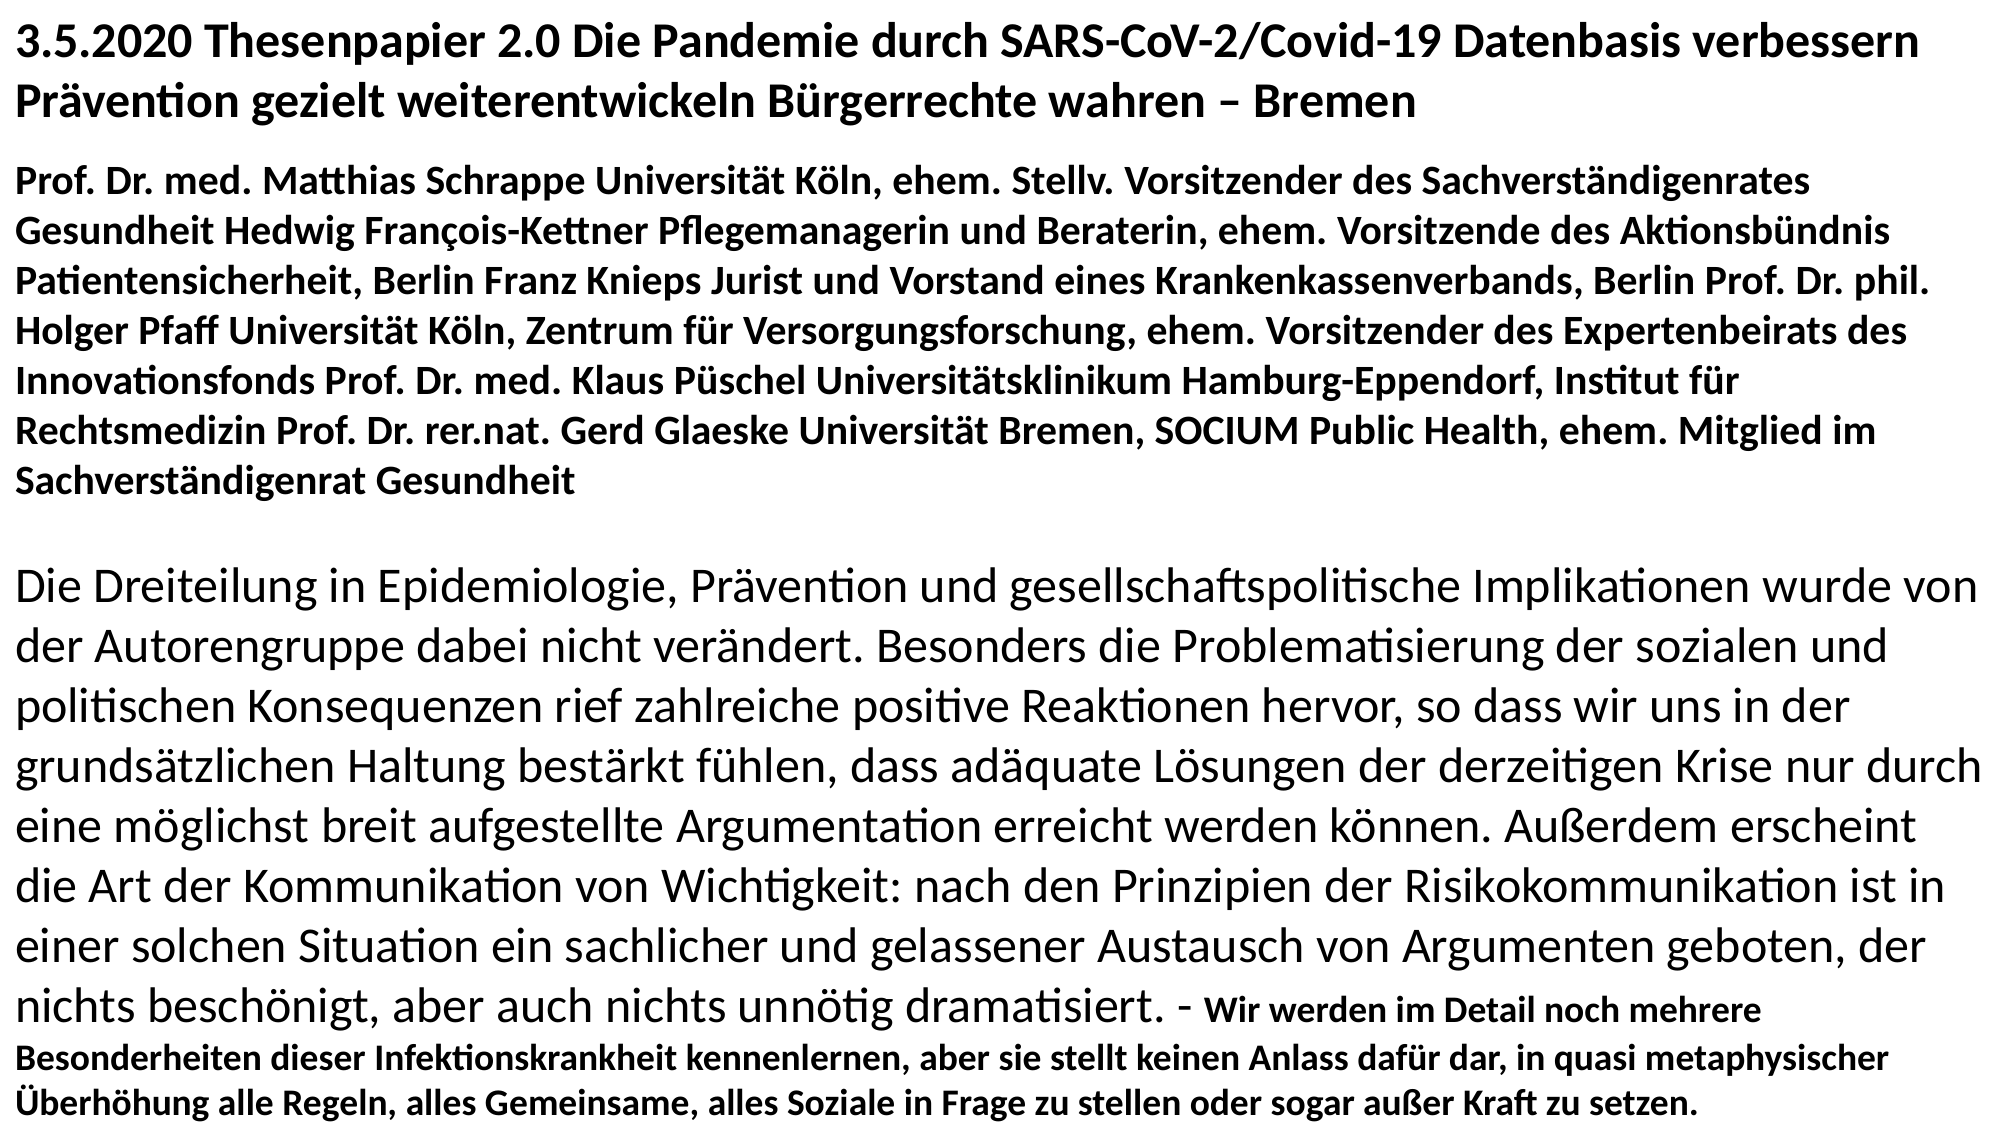

3.5.2020 Thesenpapier 2.0 Die Pandemie durch SARS-CoV-2/Covid-19 Datenbasis verbessern Prävention gezielt weiterentwickeln Bürgerrechte wahren – Bremen
Prof. Dr. med. Matthias Schrappe Universität Köln, ehem. Stellv. Vorsitzender des Sachverständigenrates Gesundheit Hedwig François-Kettner Pflegemanagerin und Beraterin, ehem. Vorsitzende des Aktionsbündnis Patientensicherheit, Berlin Franz Knieps Jurist und Vorstand eines Krankenkassenverbands, Berlin Prof. Dr. phil. Holger Pfaff Universität Köln, Zentrum für Versorgungsforschung, ehem. Vorsitzender des Expertenbeirats des Innovationsfonds Prof. Dr. med. Klaus Püschel Universitätsklinikum Hamburg-Eppendorf, Institut für Rechtsmedizin Prof. Dr. rer.nat. Gerd Glaeske Universität Bremen, SOCIUM Public Health, ehem. Mitglied im Sachverständigenrat Gesundheit
Die Dreiteilung in Epidemiologie, Prävention und gesellschaftspolitische Implikationen wurde von der Autorengruppe dabei nicht verändert. Besonders die Problematisierung der sozialen und politischen Konsequenzen rief zahlreiche positive Reaktionen hervor, so dass wir uns in der grundsätzlichen Haltung bestärkt fühlen, dass adäquate Lösungen der derzeitigen Krise nur durch eine möglichst breit aufgestellte Argumentation erreicht werden können. Außerdem erscheint die Art der Kommunikation von Wichtigkeit: nach den Prinzipien der Risikokommunikation ist in einer solchen Situation ein sachlicher und gelassener Austausch von Argumenten geboten, der nichts beschönigt, aber auch nichts unnötig dramatisiert. - Wir werden im Detail noch mehrere Besonderheiten dieser Infektionskrankheit kennenlernen, aber sie stellt keinen Anlass dafür dar, in quasi metaphysischer Überhöhung alle Regeln, alles Gemeinsame, alles Soziale in Frage zu stellen oder sogar außer Kraft zu setzen.